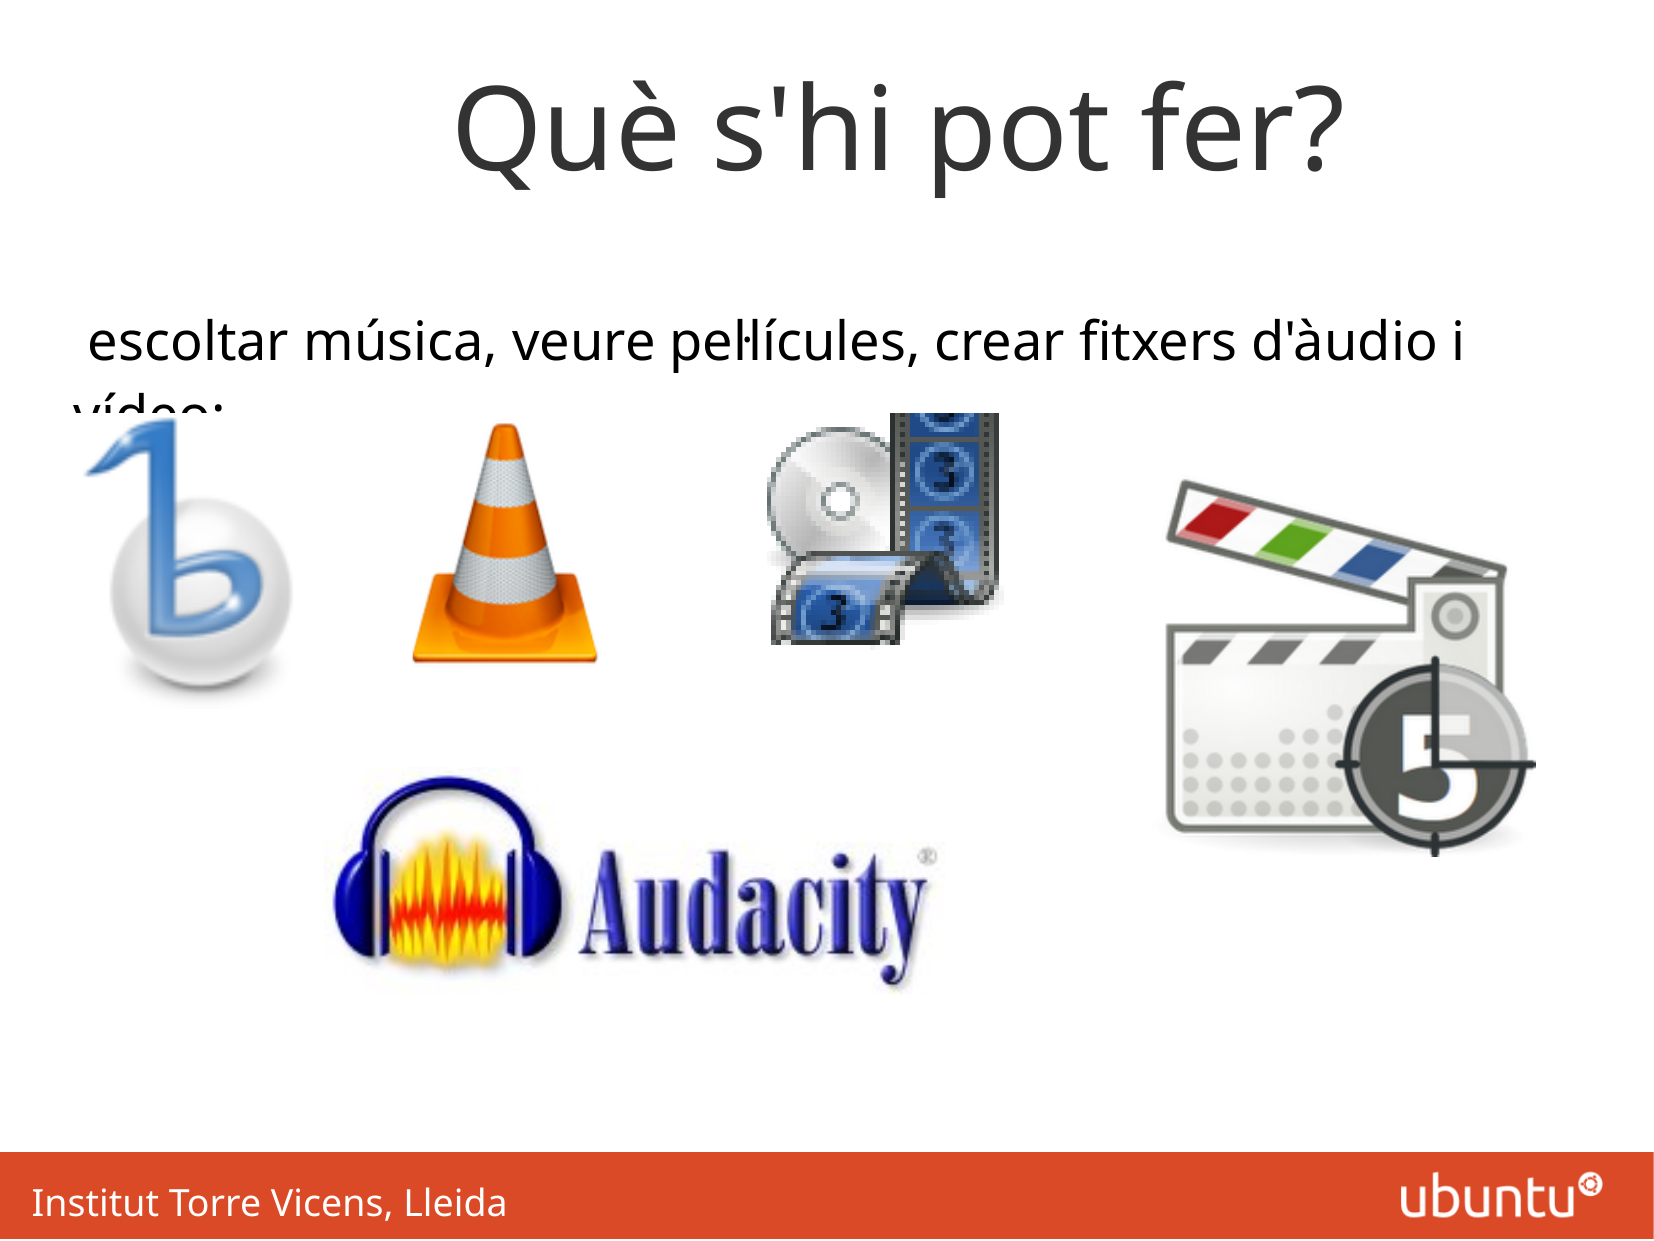

# Què s'hi pot fer?
 escoltar música, veure peŀlícules, crear fitxers d'àudio i vídeo:
Institut Torre Vicens, Lleida 17/05/2014